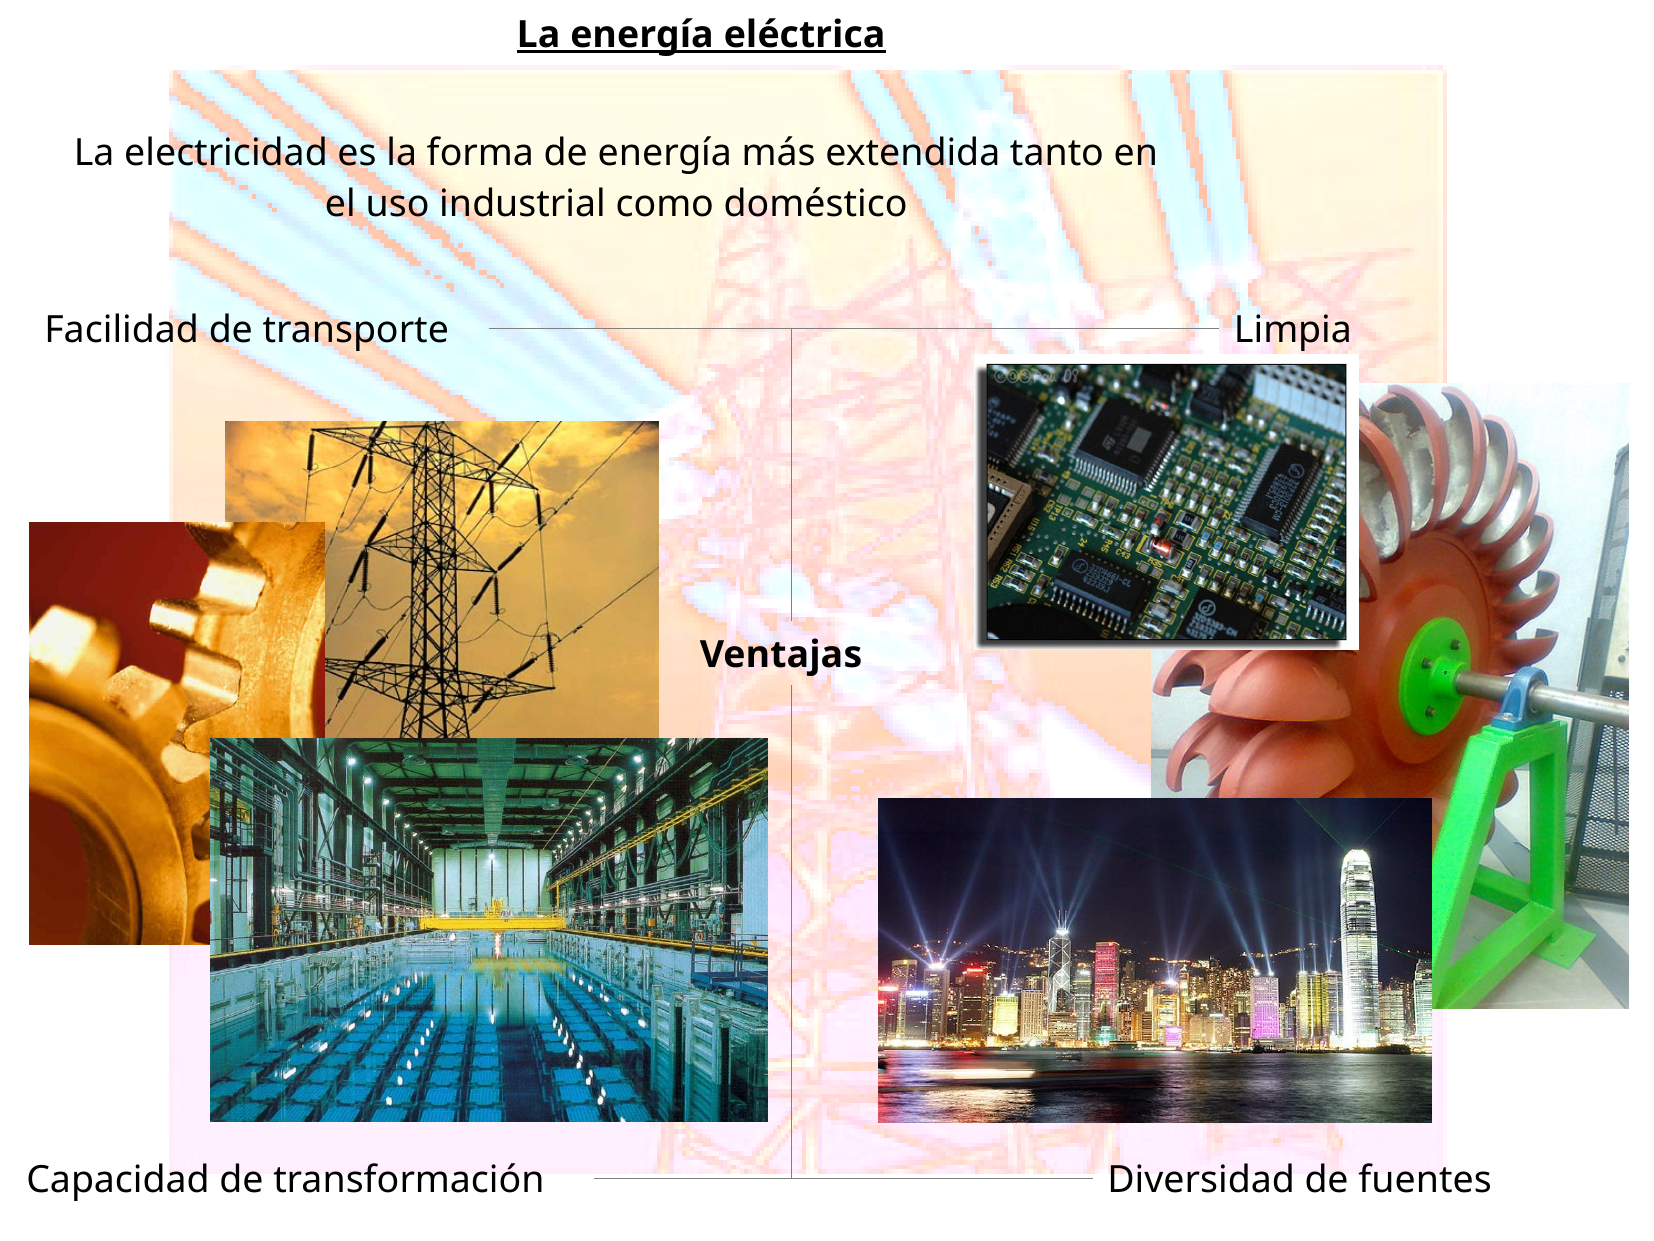

La energía eléctrica
La electricidad es la forma de energía más extendida tanto en
el uso industrial como doméstico
Facilidad de transporte
Limpia
Ventajas
Capacidad de transformación
Diversidad de fuentes